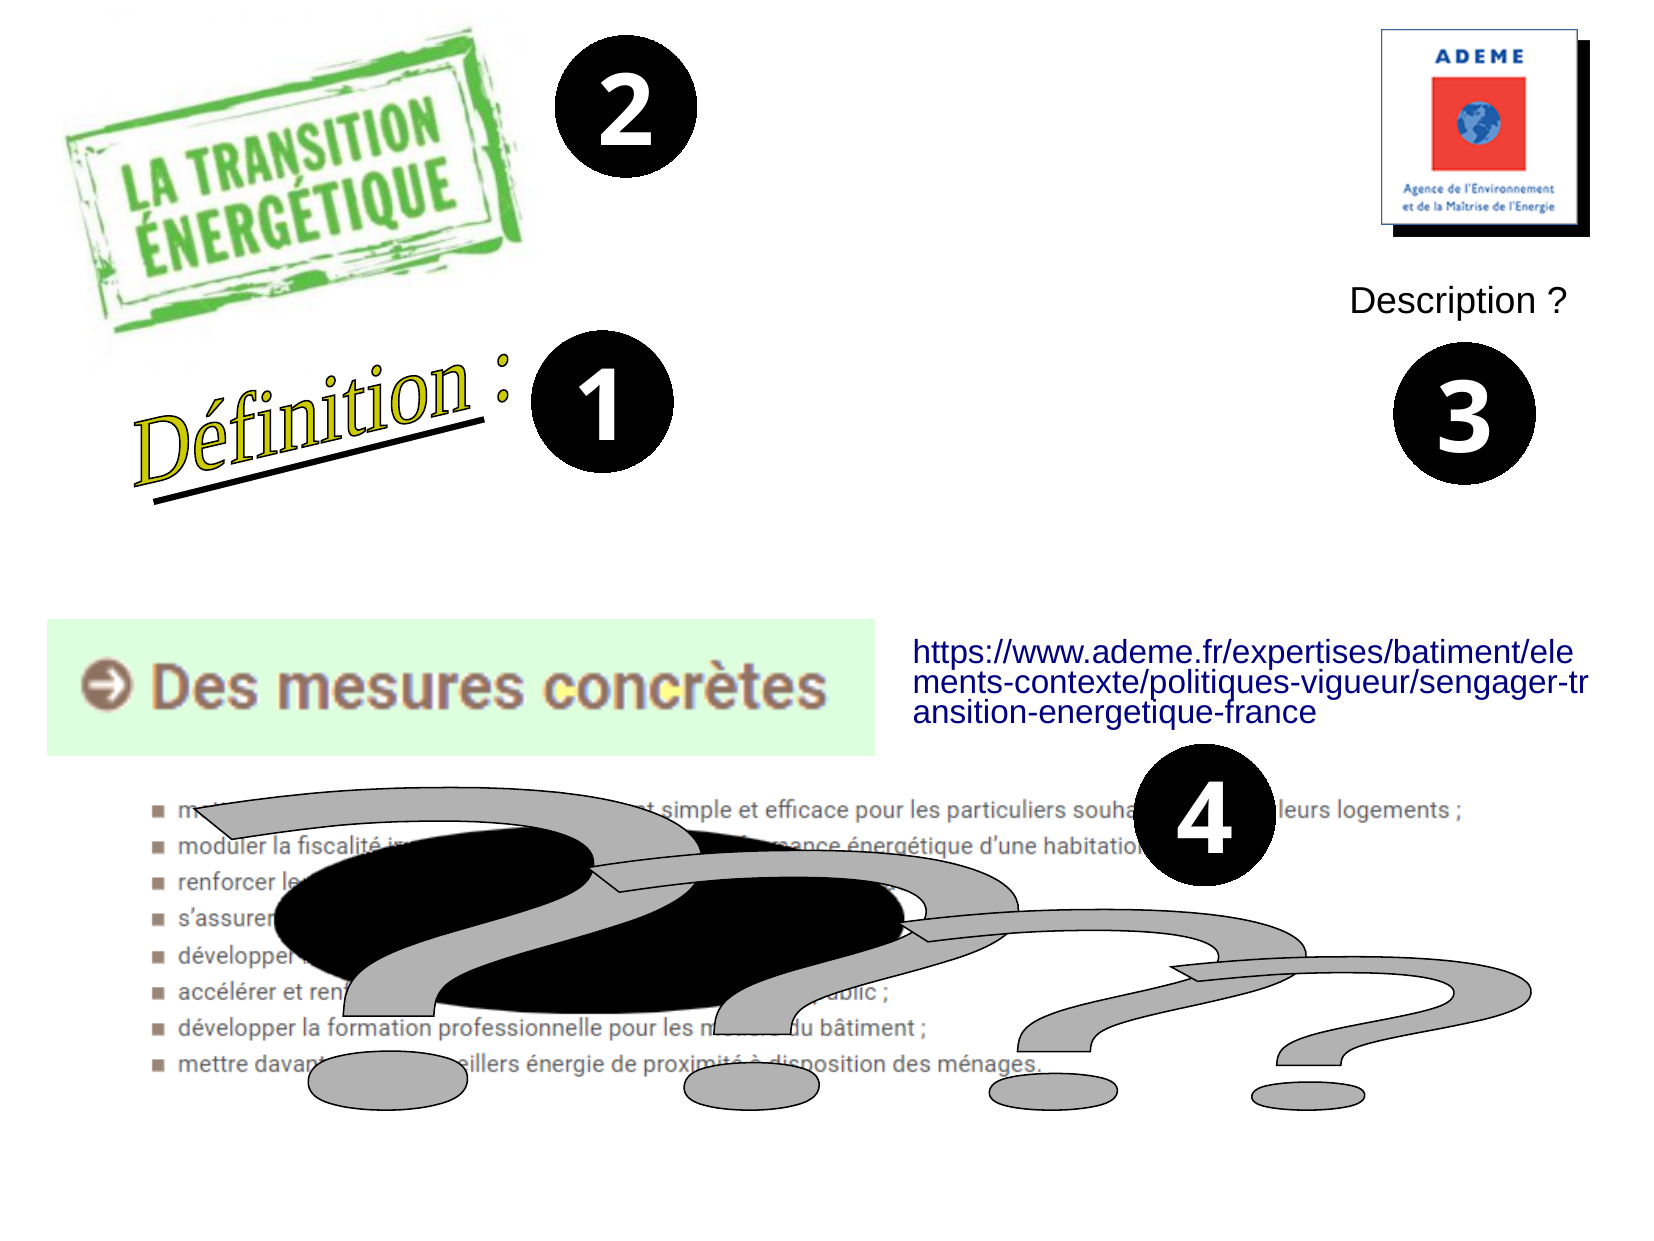

2
Description ?
Définition :
1
1
3
https://www.ademe.fr/expertises/batiment/elements-contexte/politiques-vigueur/sengager-transition-energetique-france
4
?
?
?
?